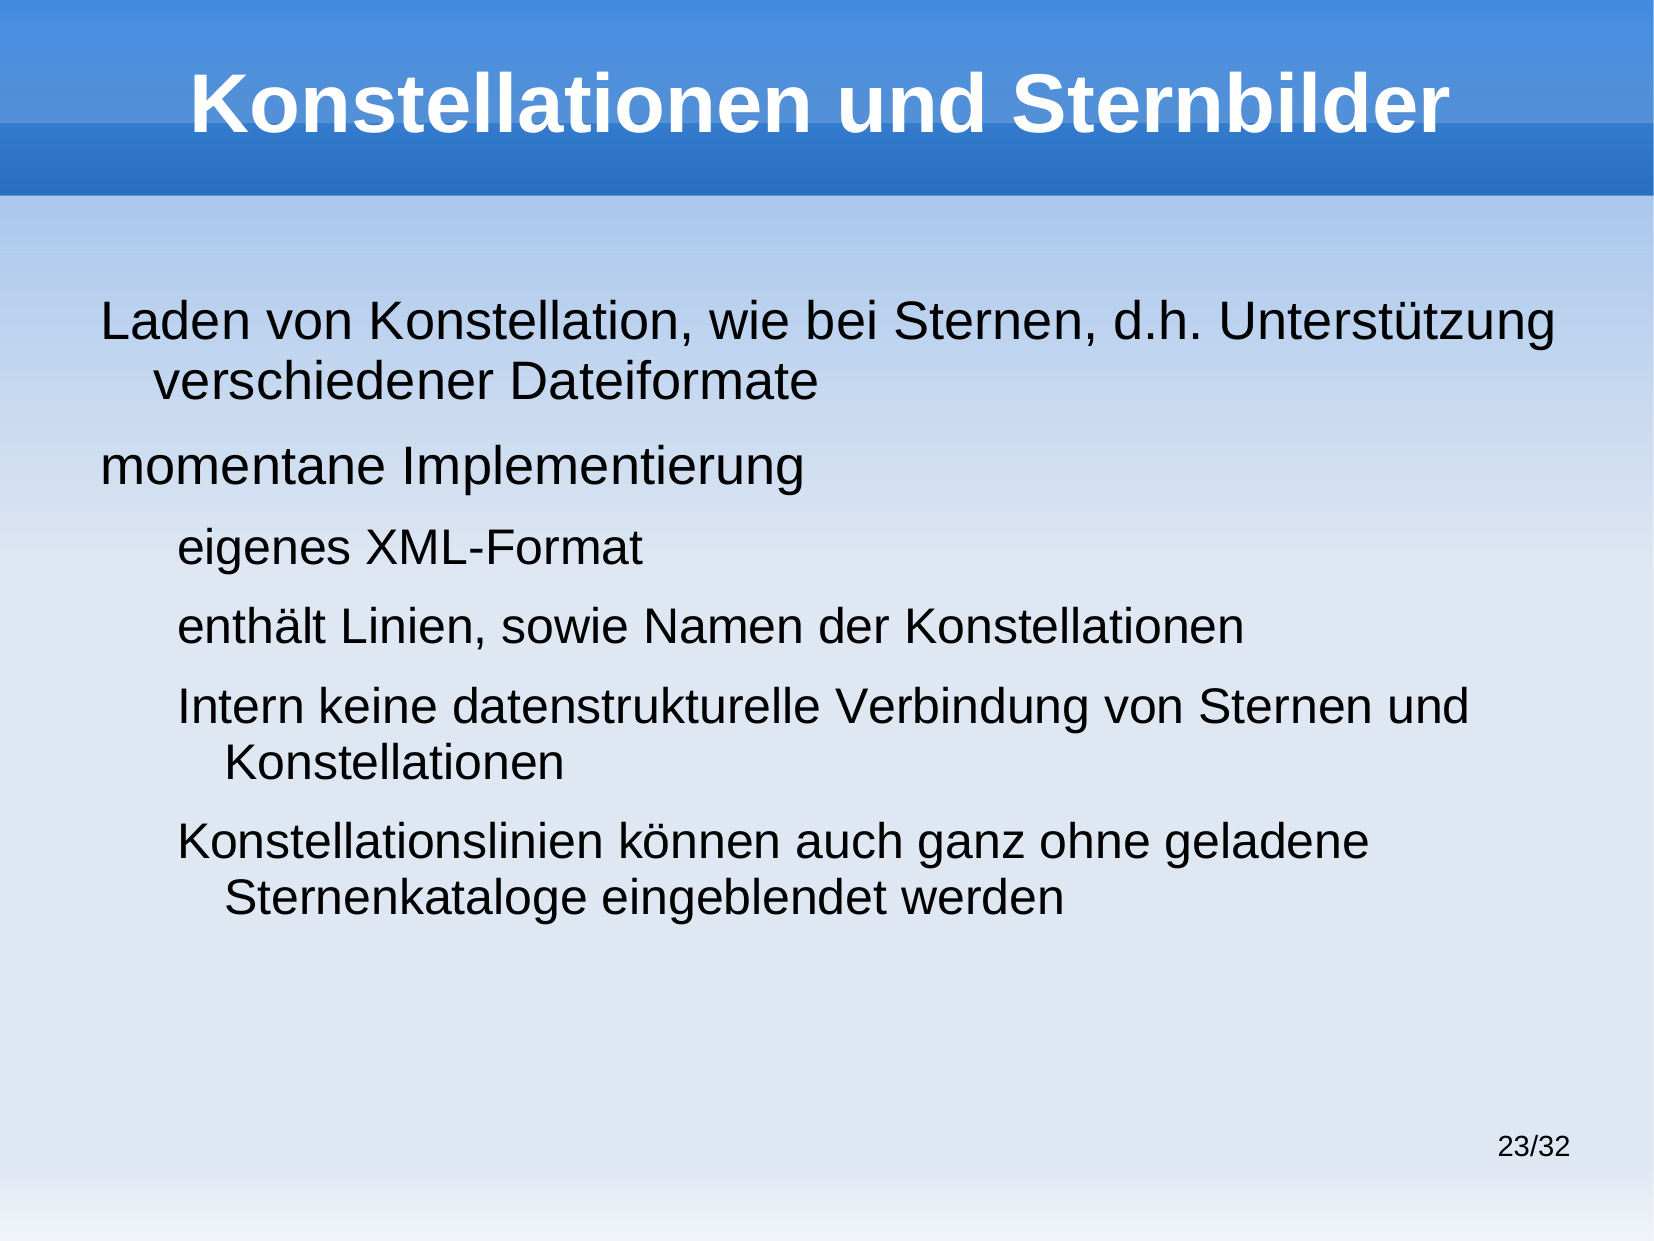

# Konstellationen und Sternbilder
Laden von Konstellation, wie bei Sternen, d.h. Unterstützung verschiedener Dateiformate
momentane Implementierung
eigenes XML-Format
enthält Linien, sowie Namen der Konstellationen
Intern keine datenstrukturelle Verbindung von Sternen und Konstellationen
Konstellationslinien können auch ganz ohne geladene Sternenkataloge eingeblendet werden
23